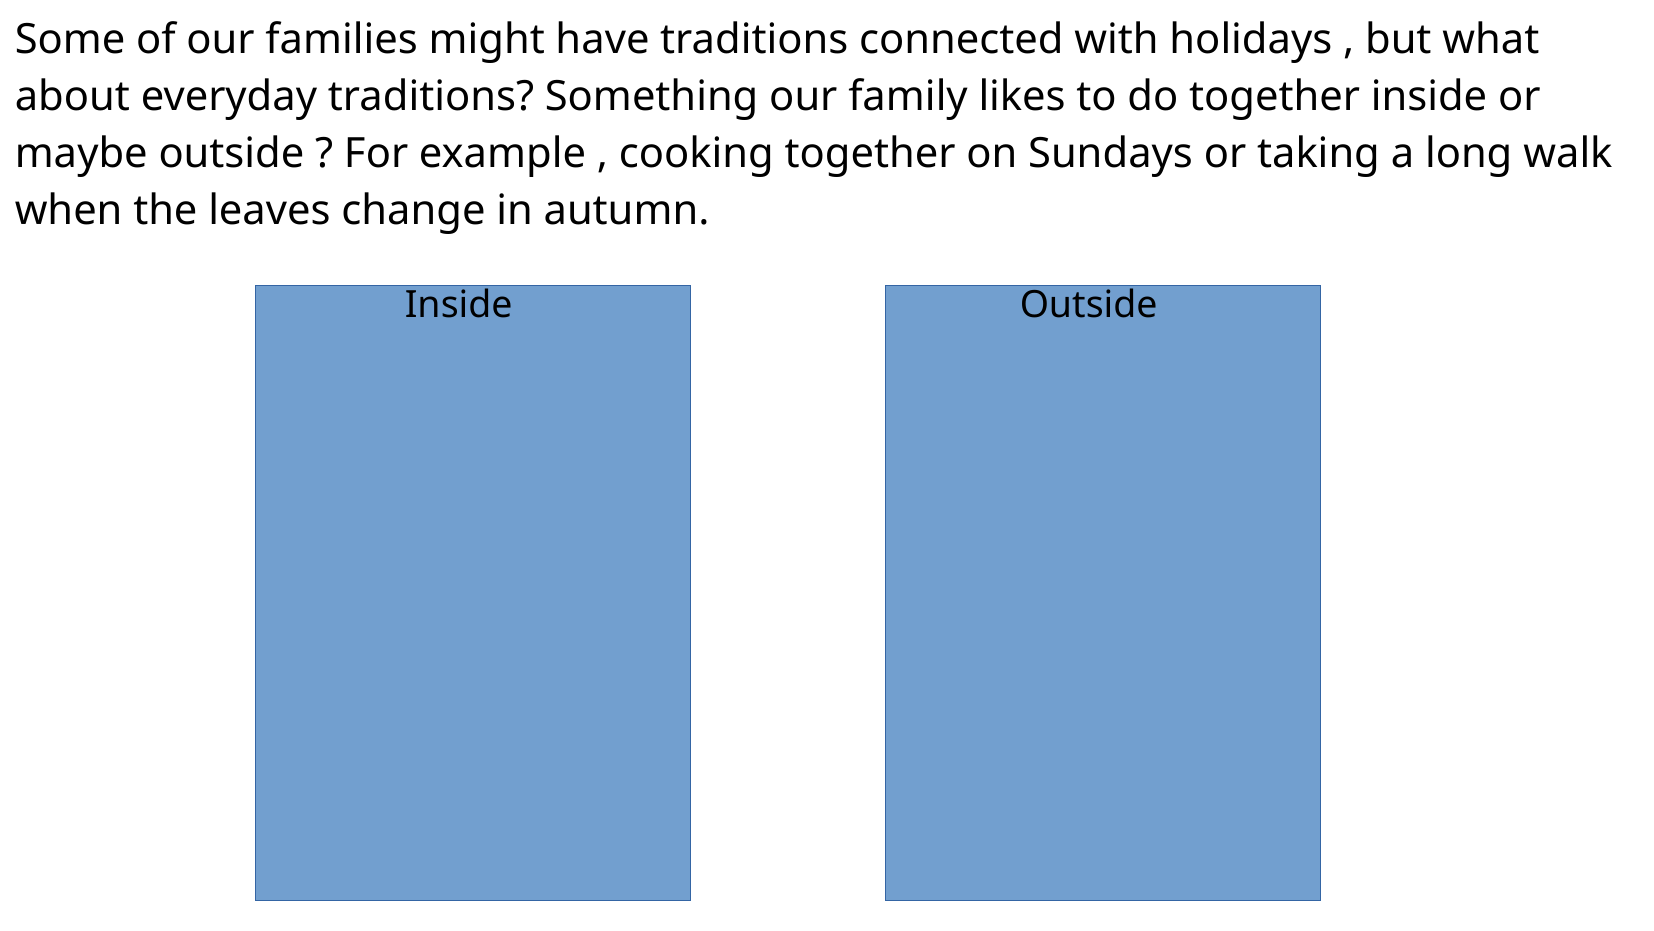

Some of our families might have traditions connected with holidays , but what about everyday traditions? Something our family likes to do together inside or maybe outside ? For example , cooking together on Sundays or taking a long walk when the leaves change in autumn.
Inside
Outside